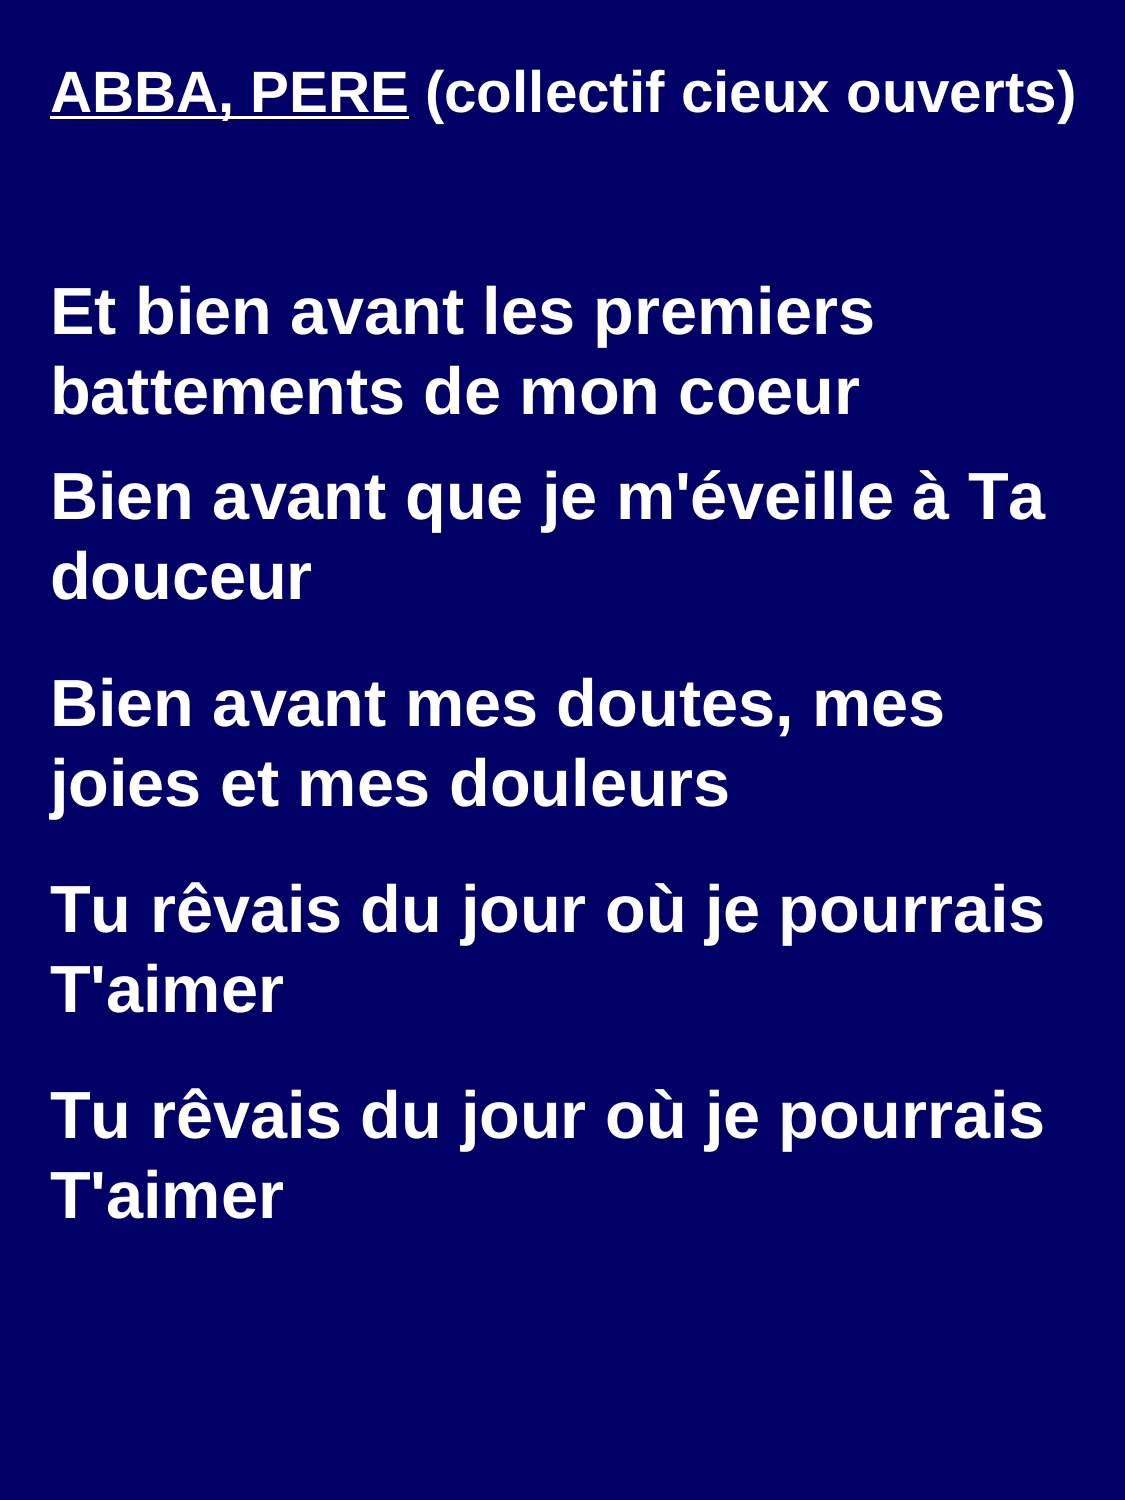

ABBA, PERE (collectif cieux ouverts)
Et bien avant les premiers battements de mon coeur
Bien avant que je m'éveille à Ta douceur
Bien avant mes doutes, mes joies et mes douleurs
Tu rêvais du jour où je pourrais T'aimer
Tu rêvais du jour où je pourrais T'aimer